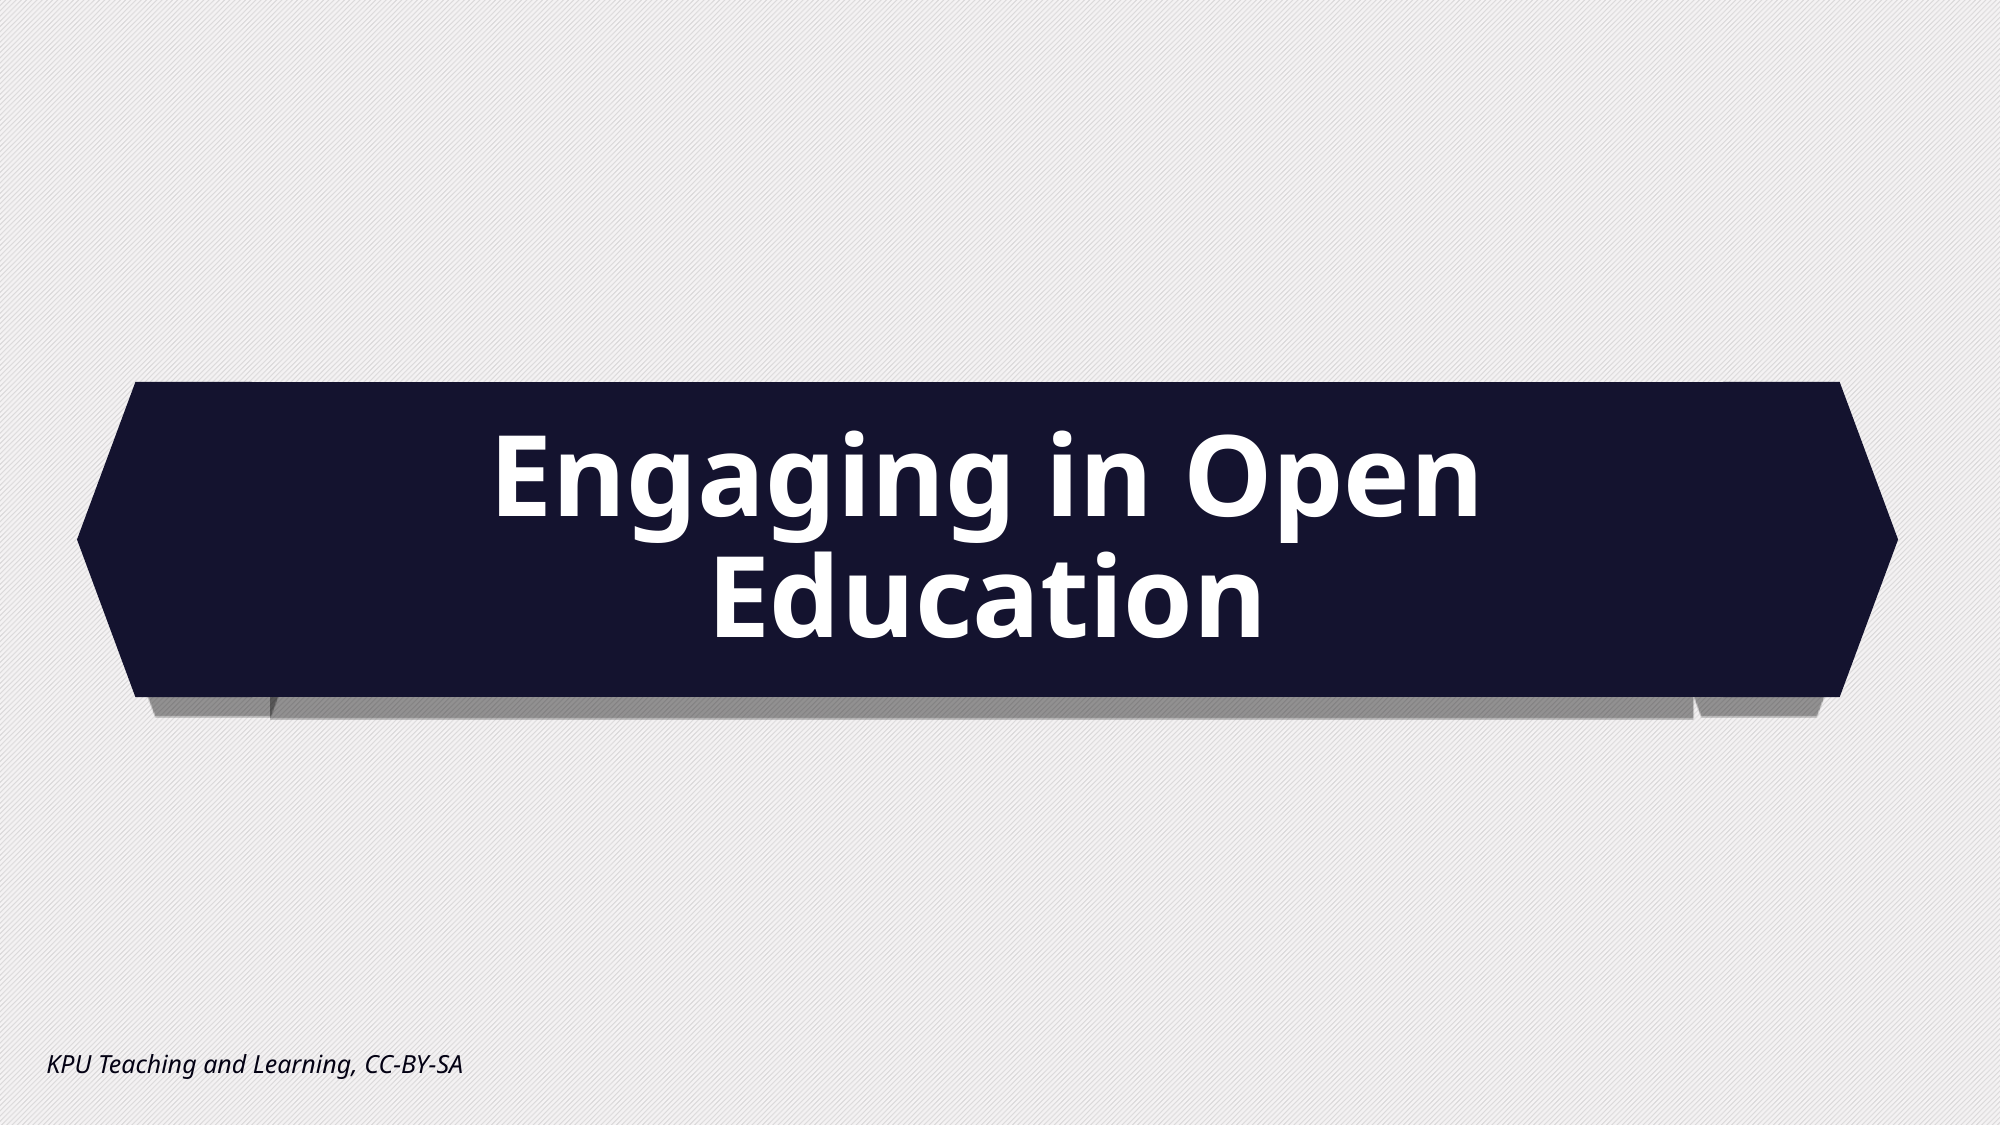

# Engaging in Open Education
KPU Teaching and Learning, CC-BY-SA